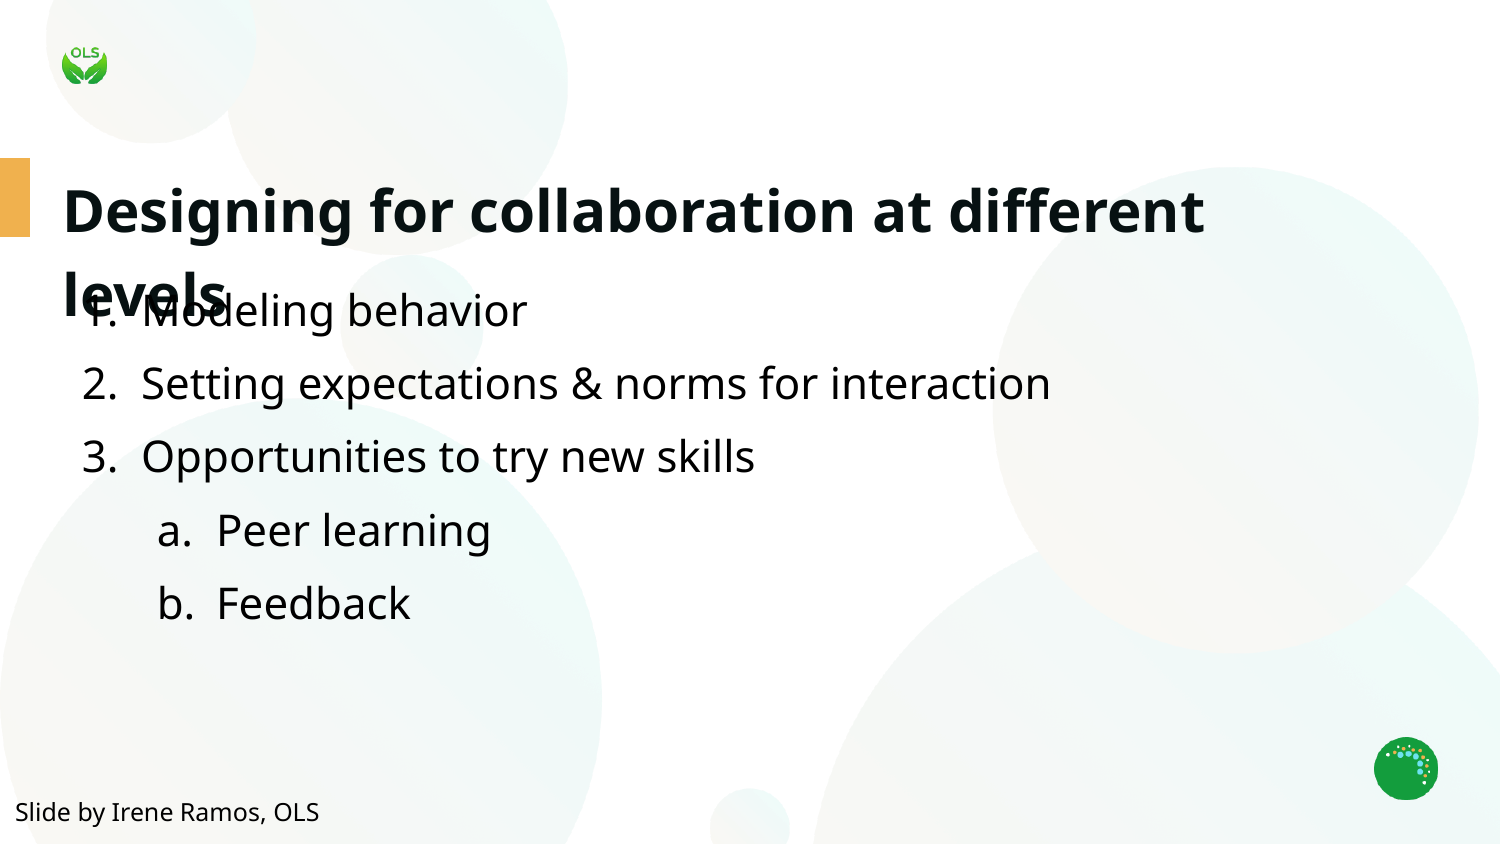

Designing for collaboration at different levels
# Modeling behavior
Setting expectations & norms for interaction
Opportunities to try new skills
Peer learning
Feedback
Slide by Irene Ramos, OLS